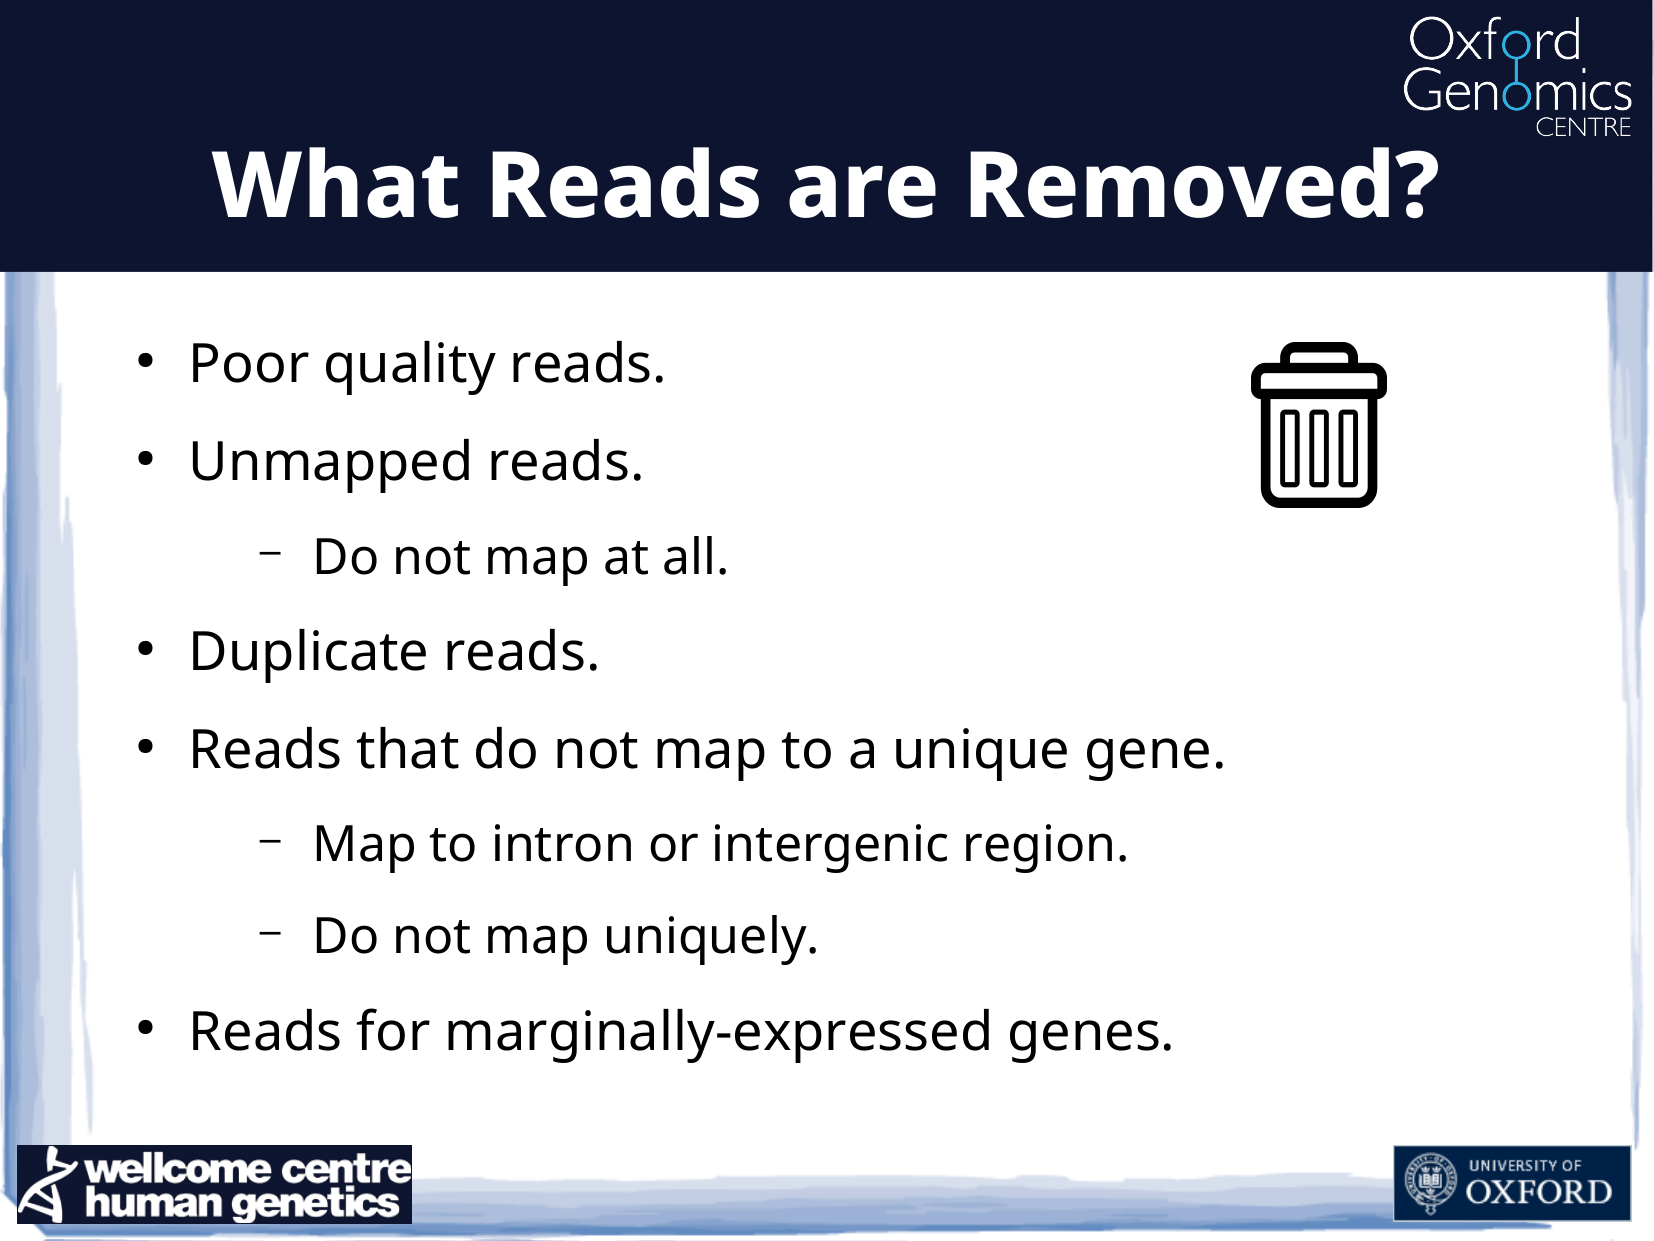

# What Reads are Removed?
Poor quality reads.
Unmapped reads.
Do not map at all.
Duplicate reads.
Reads that do not map to a unique gene.
Map to intron or intergenic region.
Do not map uniquely.
Reads for marginally-expressed genes.